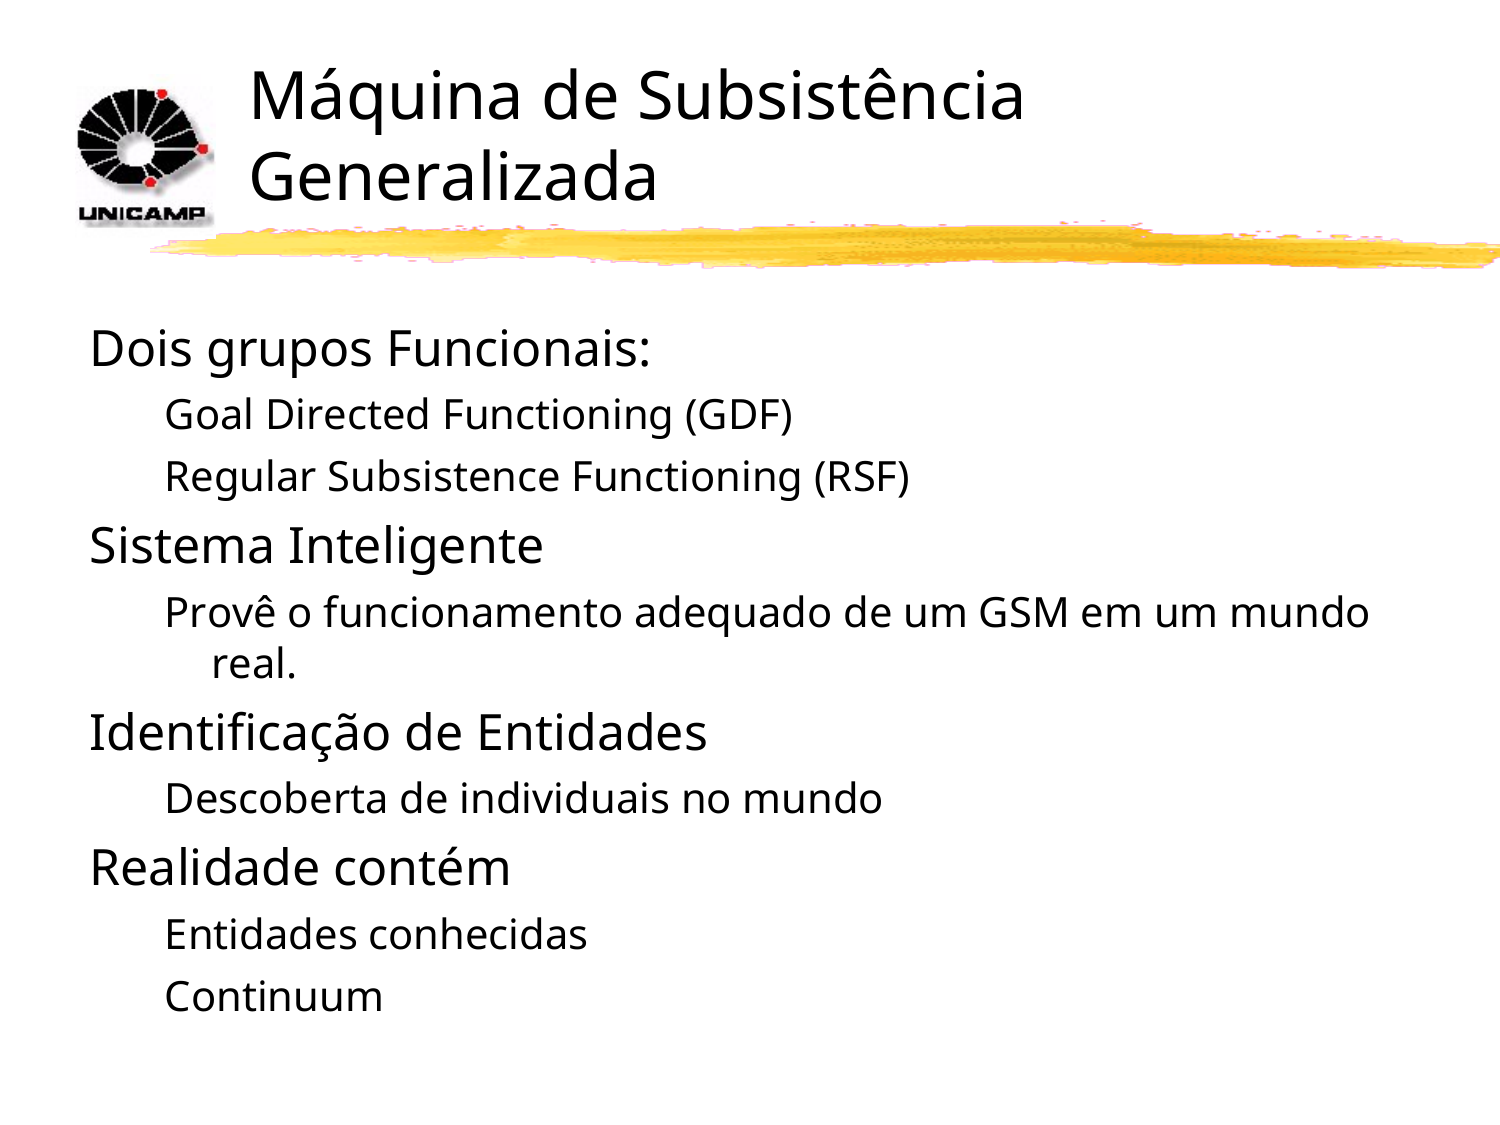

# Máquina de Subsistência Generalizada
Dois grupos Funcionais:
Goal Directed Functioning (GDF)
Regular Subsistence Functioning (RSF)
Sistema Inteligente
Provê o funcionamento adequado de um GSM em um mundo real.
Identificação de Entidades
Descoberta de individuais no mundo
Realidade contém
Entidades conhecidas
Continuum